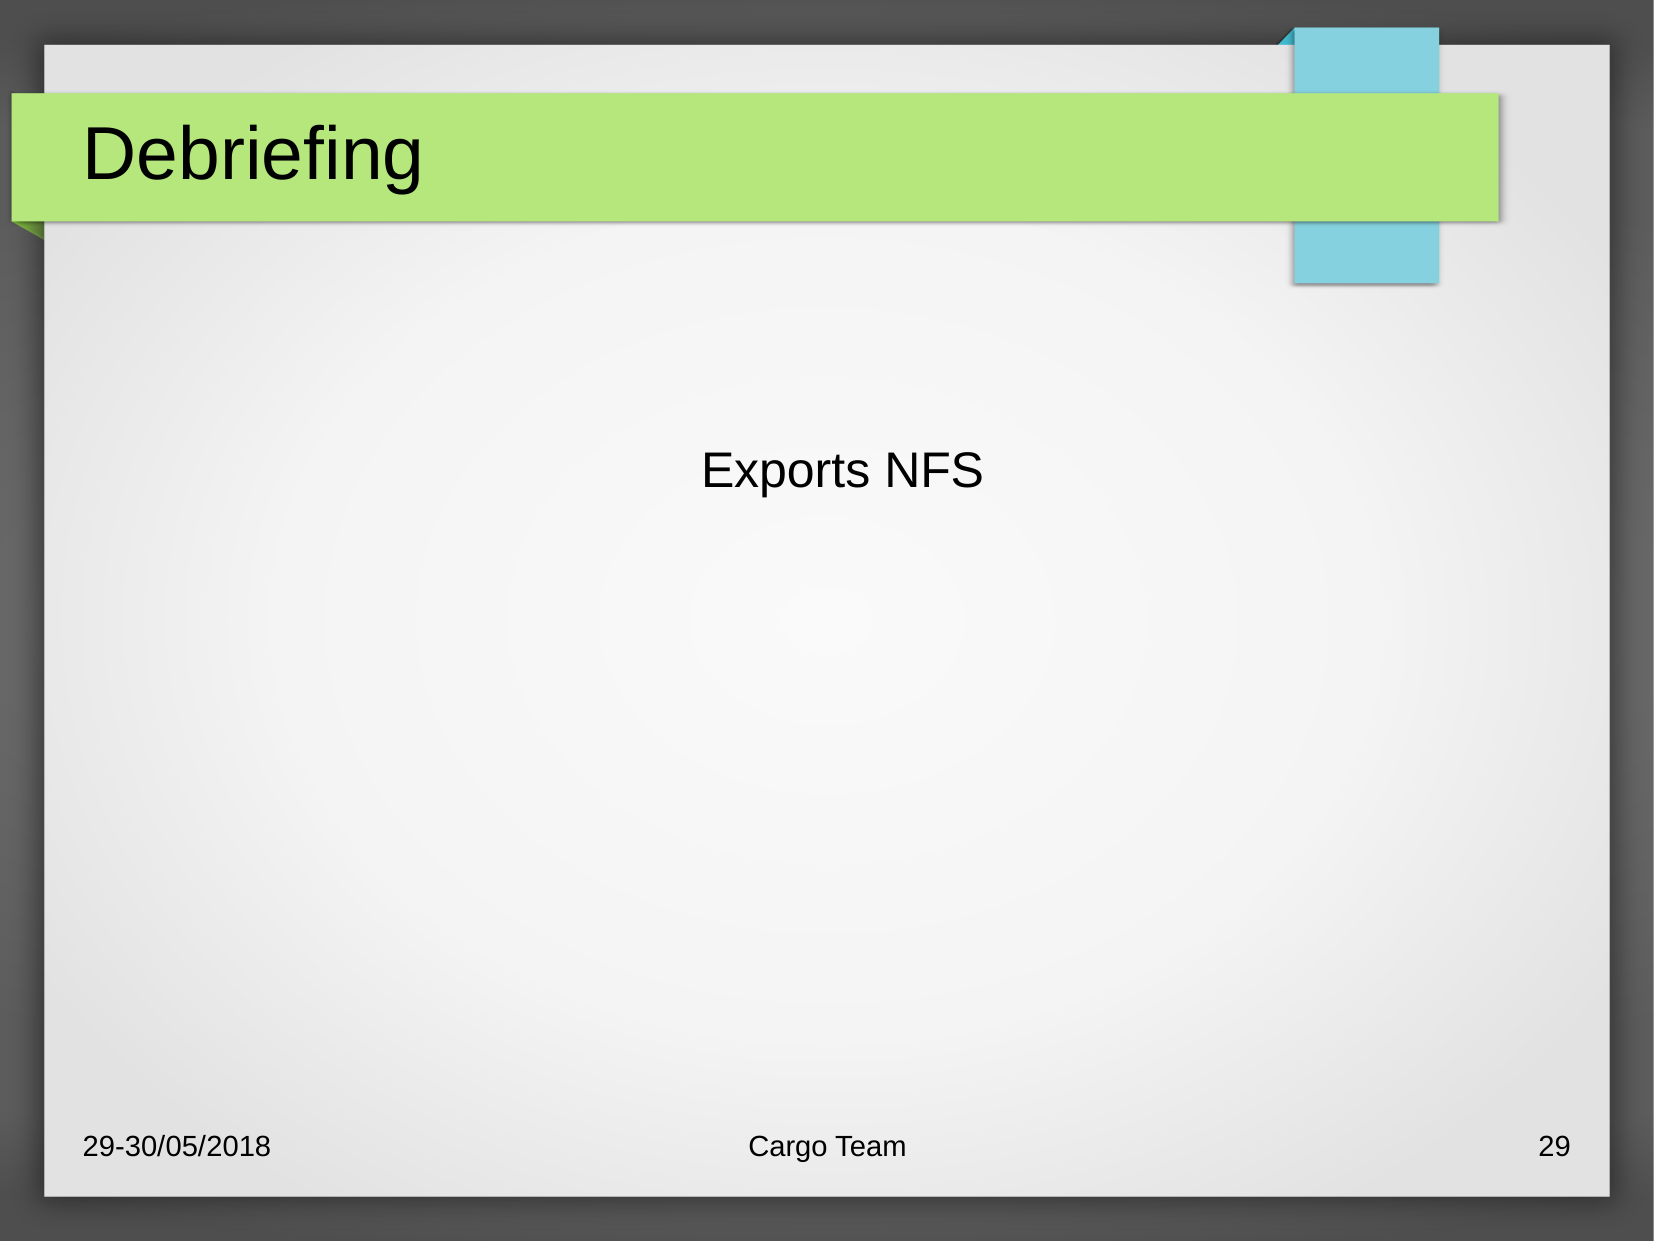

# Debriefing
Exports NFS
29-30/05/2018
Cargo Team
29